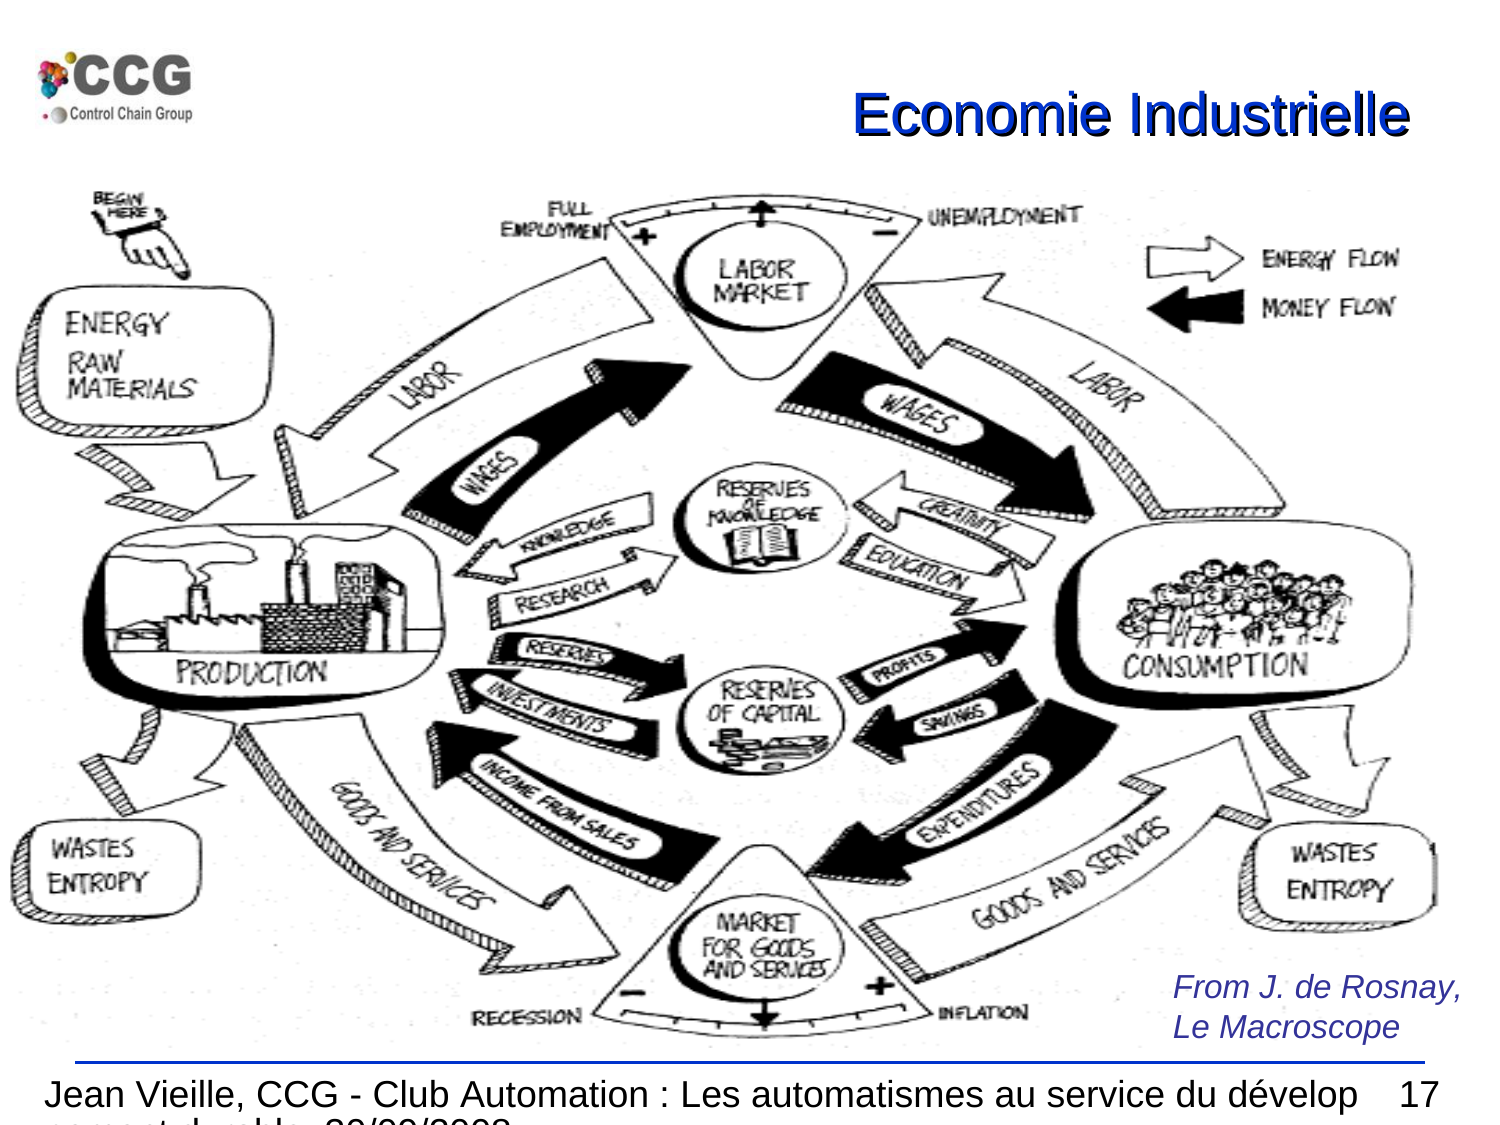

# Economie Industrielle
From J. de Rosnay,
Le Macroscope
Jean Vieille, CCG - Club Automation : Les automatismes au service du développement durable  30/09/2008
17